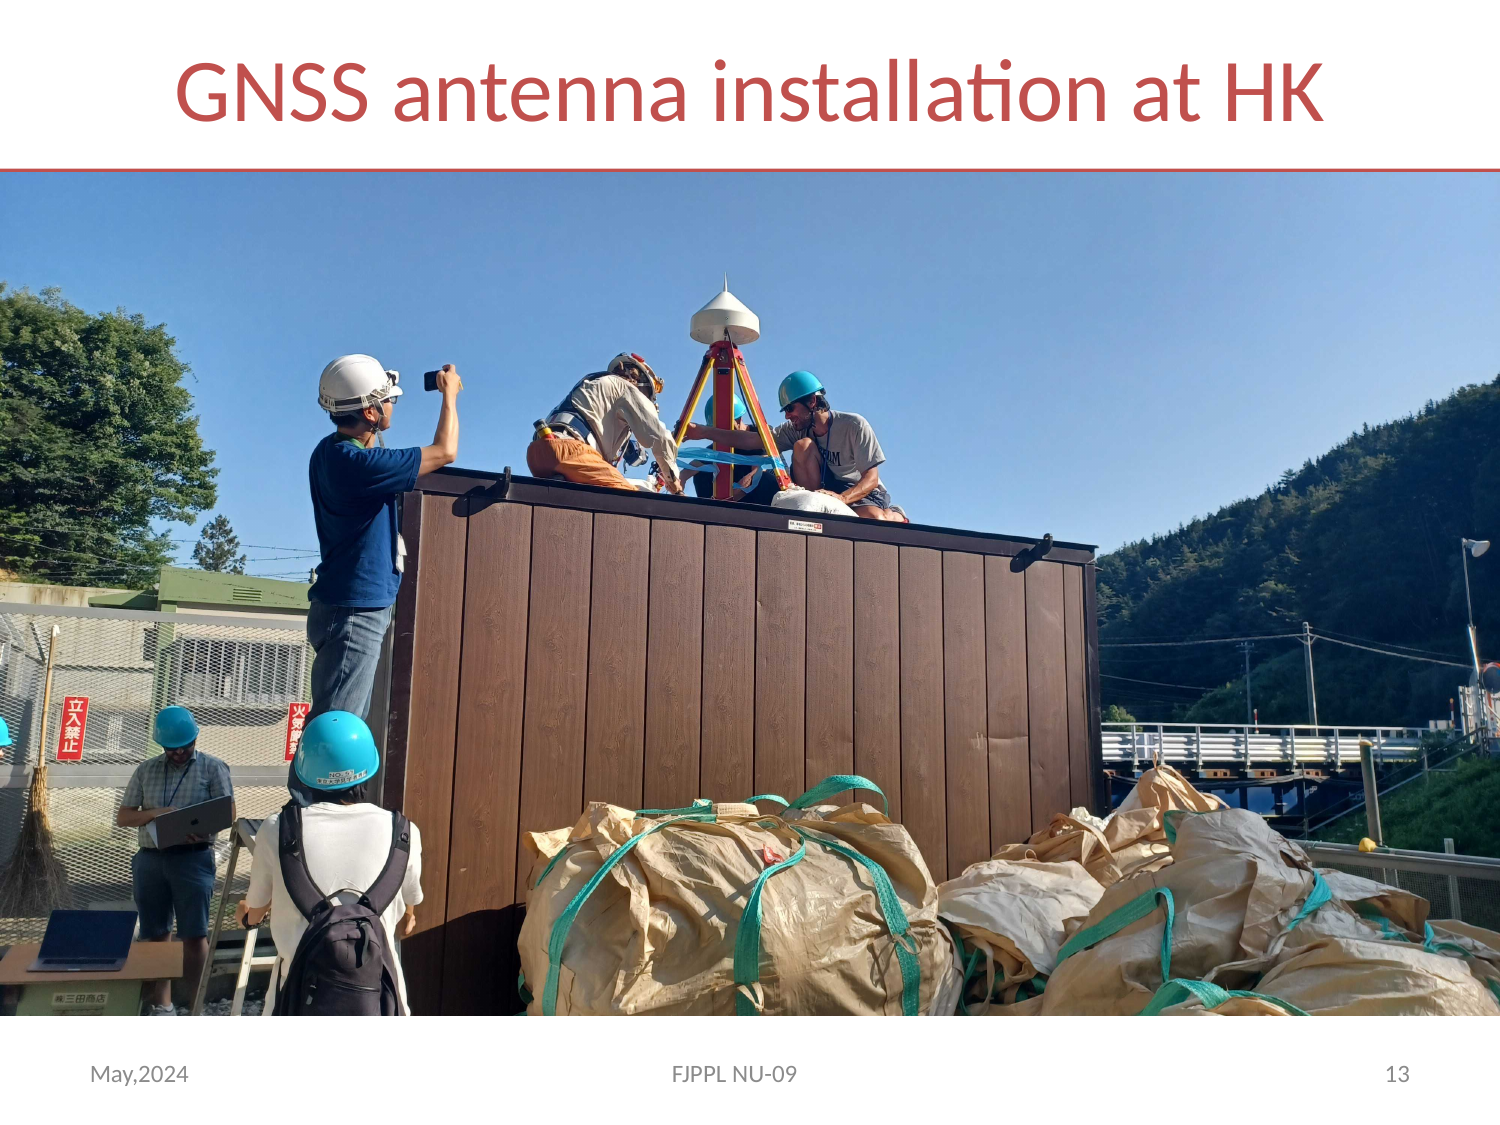

GNSS antenna installation at HK
May,2024
FJPPL NU-09